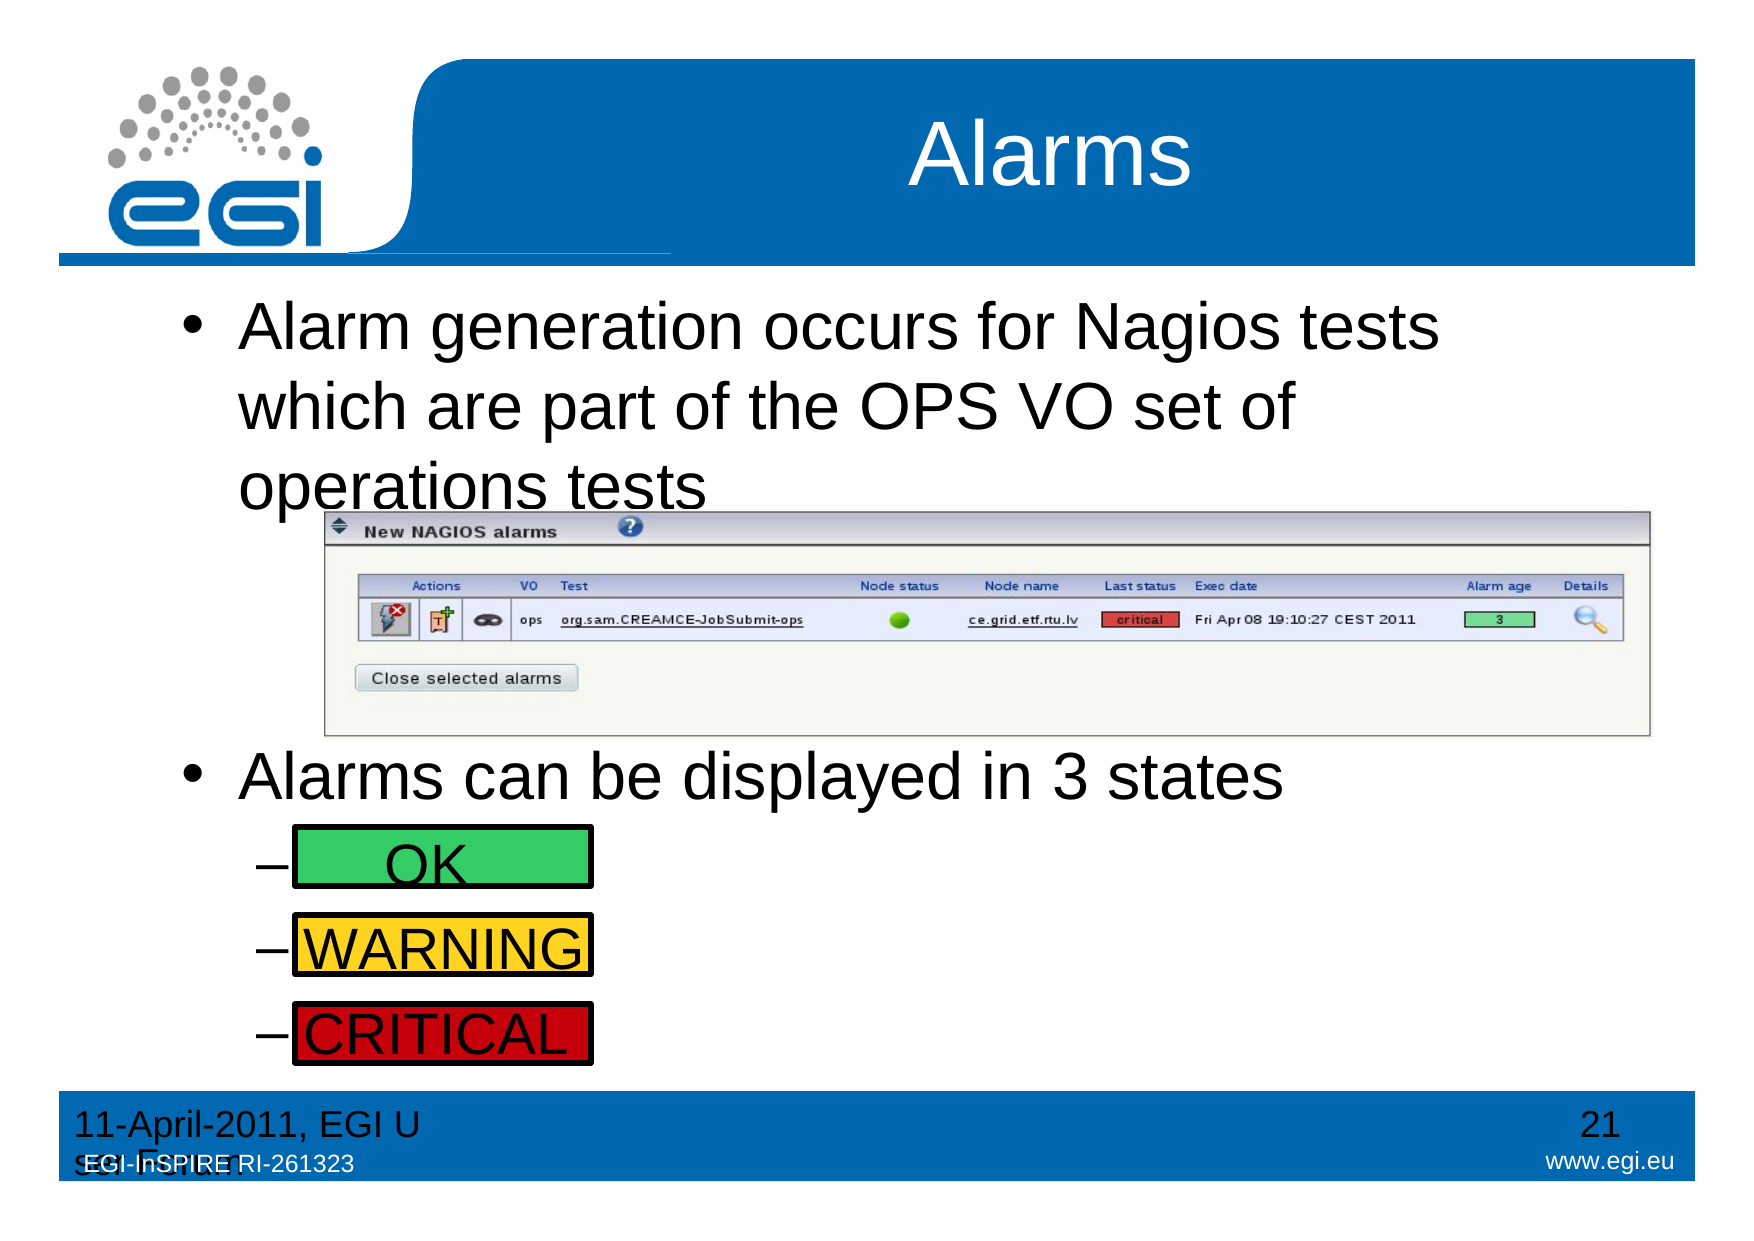

# Alarms
Alarm generation occurs for Nagios tests which are part of the OPS VO set of operations tests
Alarms can be displayed in 3 states
 OK
WARNING
CRITICAL
11-April-2011, EGI User Forum
21
Training Guide